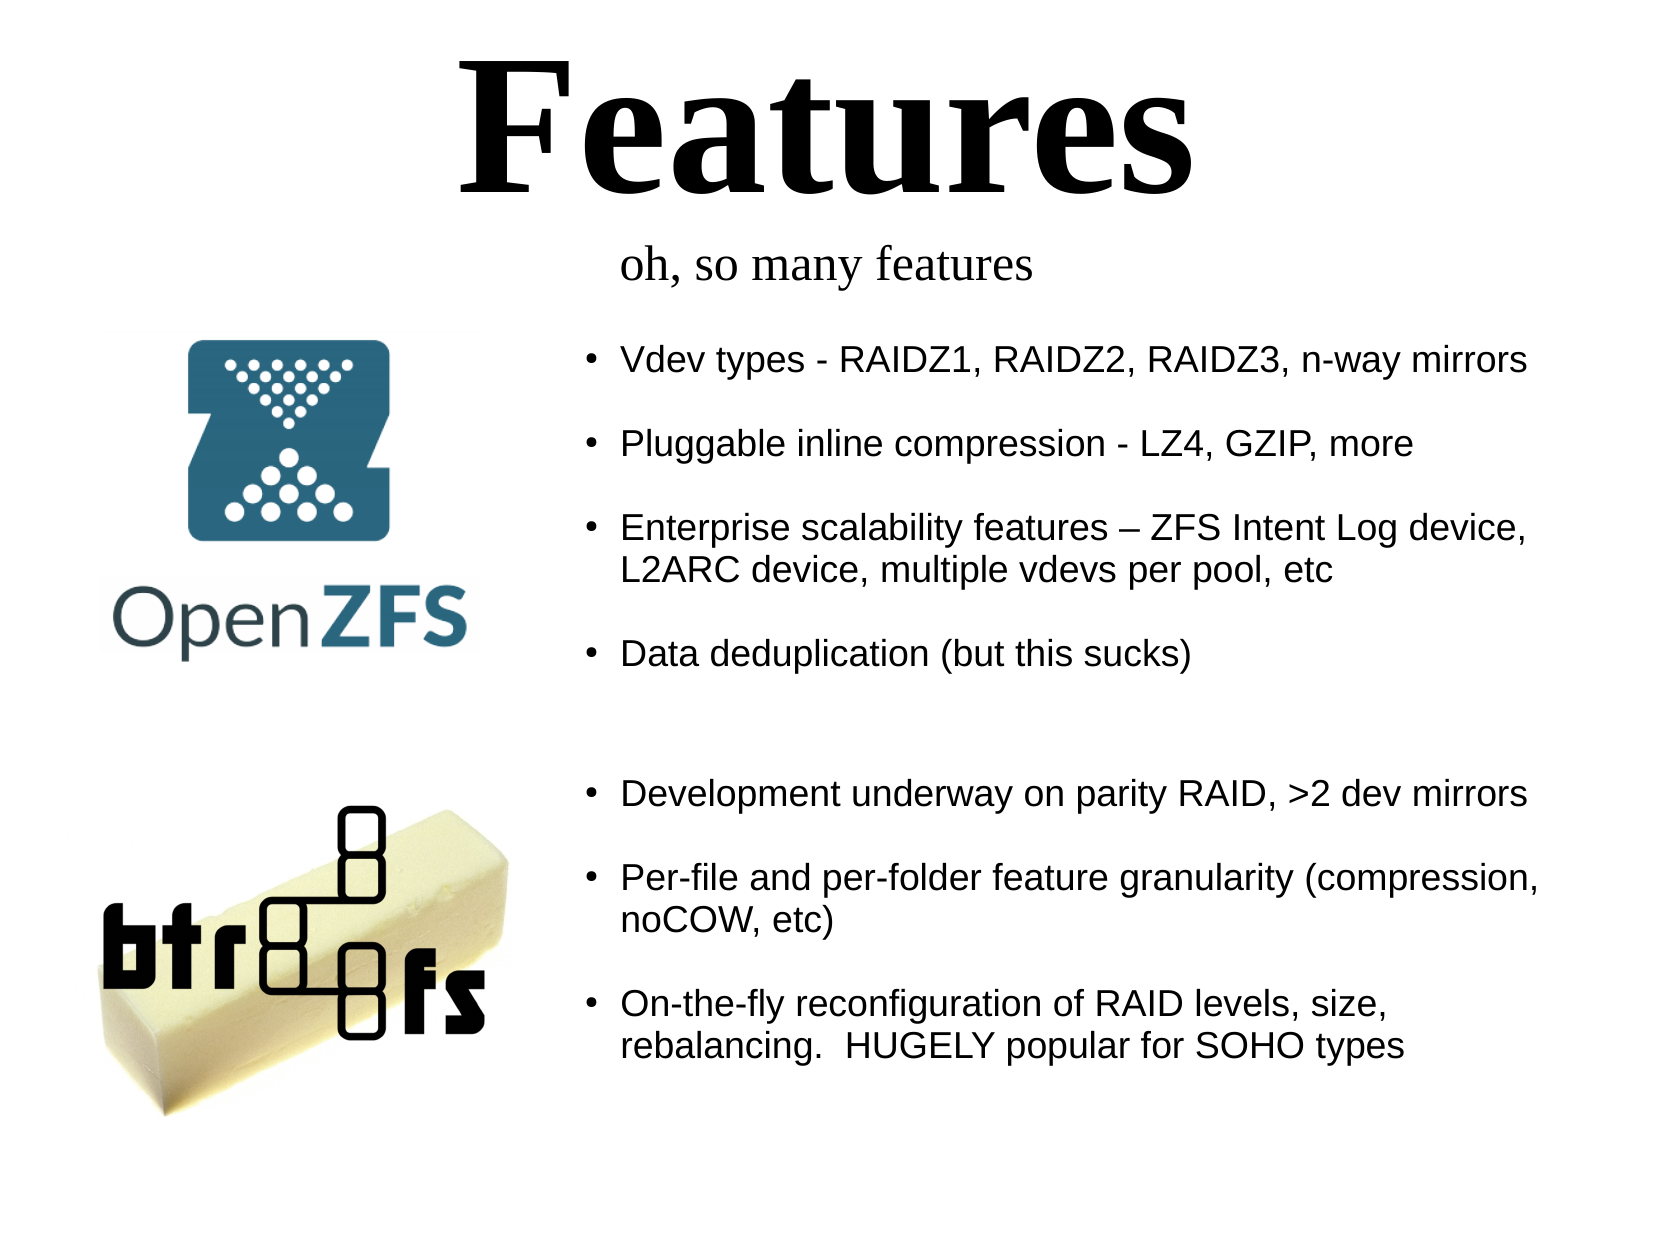

# Features oh, so many features
| Vdev types - RAIDZ1, RAIDZ2, RAIDZ3, n-way mirrors Pluggable inline compression - LZ4, GZIP, more Enterprise scalability features – ZFS Intent Log device, L2ARC device, multiple vdevs per pool, etc Data deduplication (but this sucks) |
| --- |
| Development underway on parity RAID, >2 dev mirrors Per-file and per-folder feature granularity (compression, noCOW, etc) On-the-fly reconfiguration of RAID levels, size, rebalancing. HUGELY popular for SOHO types |
| --- |